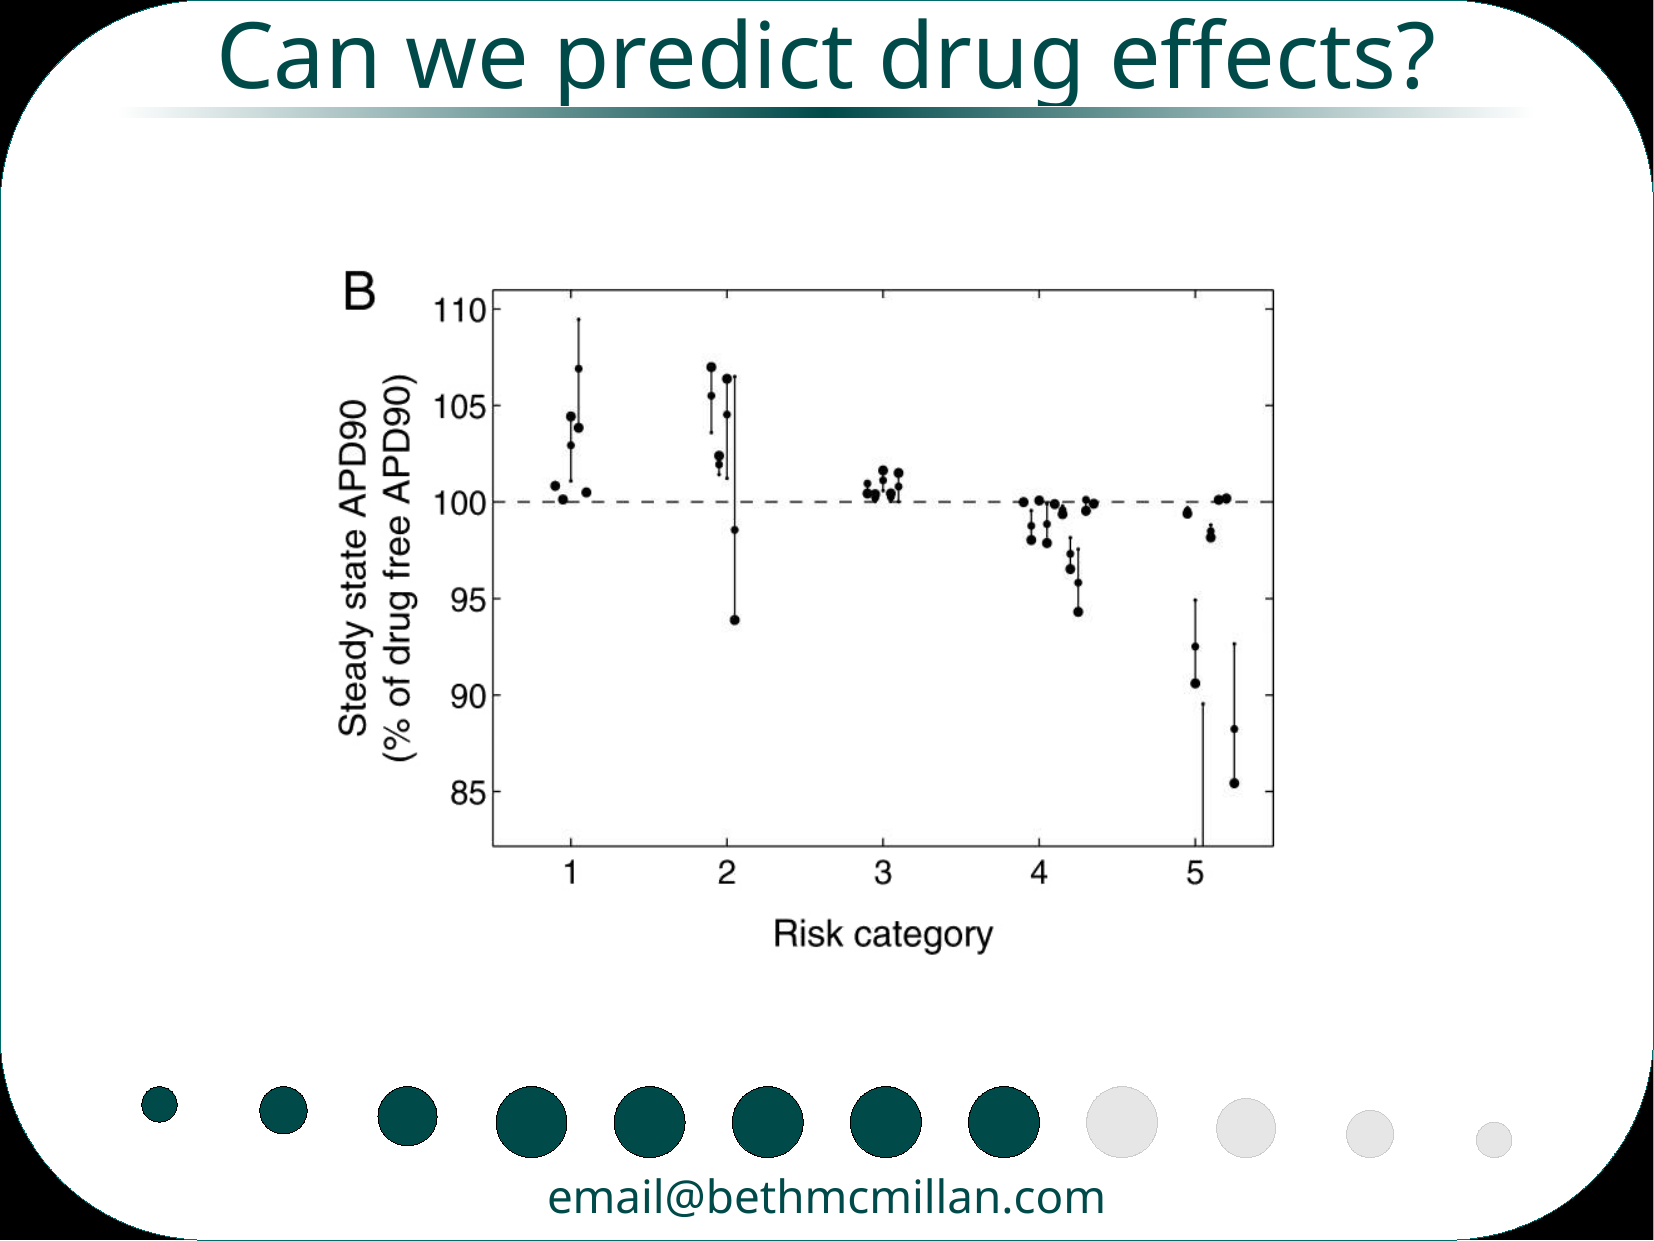

# Can we predict drug effects?
email@bethmcmillan.com